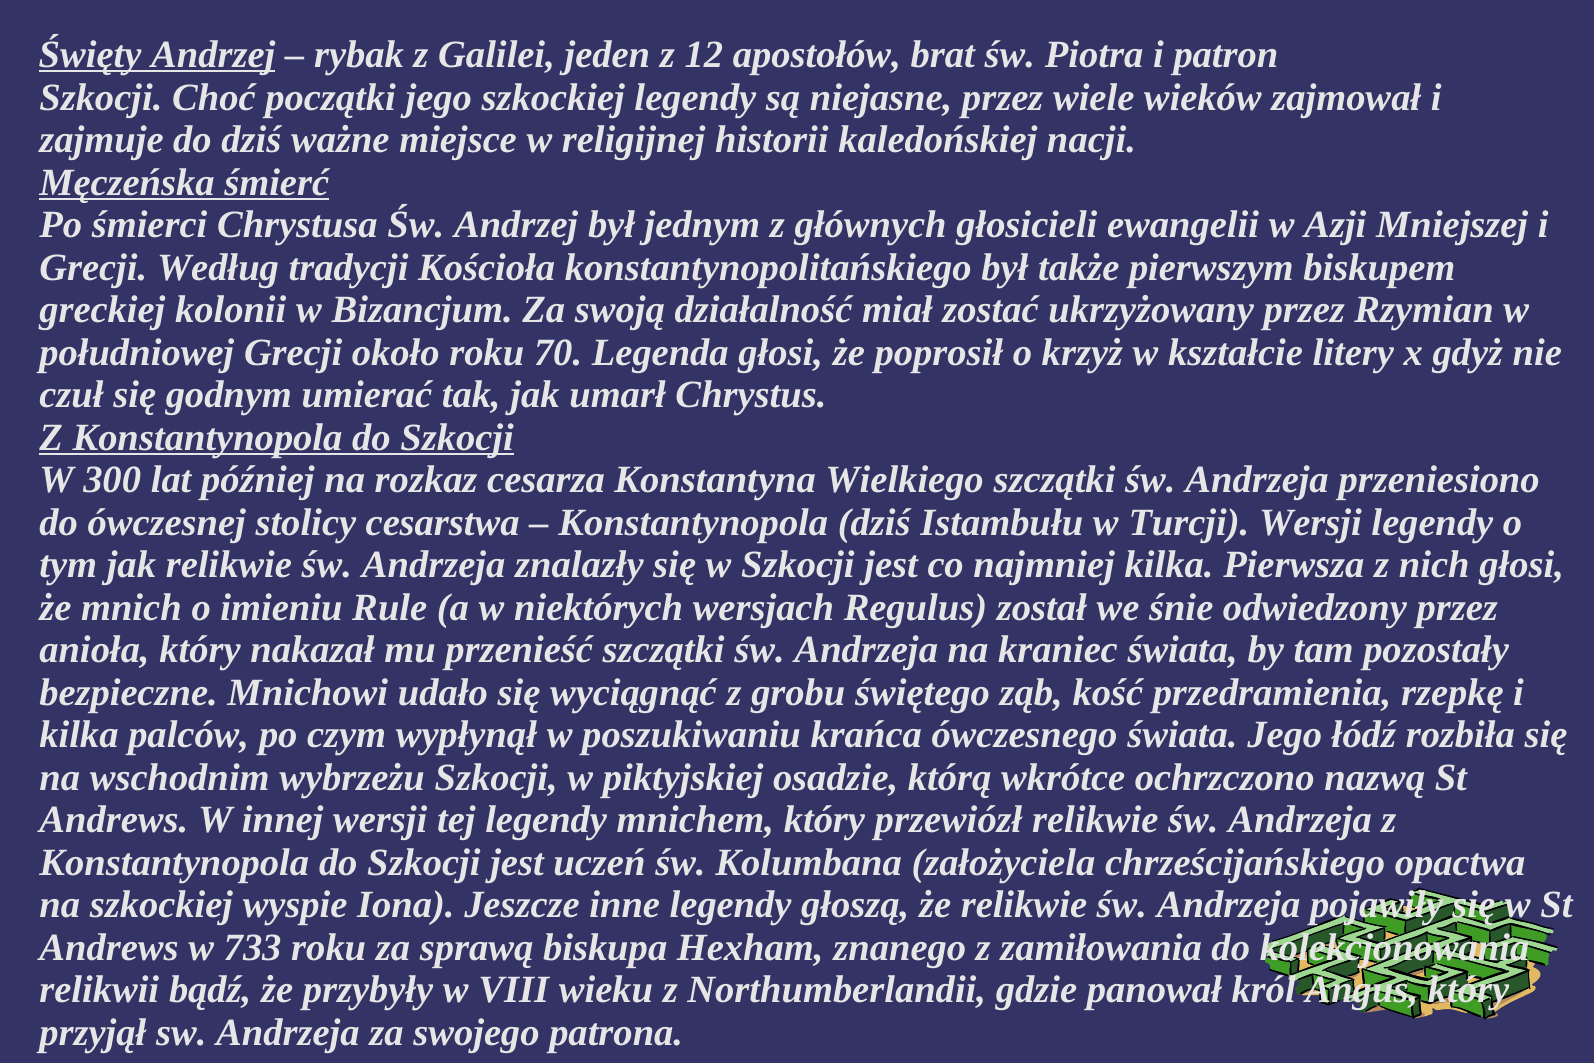

# Święty Andrzej – rybak z Galilei, jeden z 12 apostołów, brat św. Piotra i patron Szkocji. Choć początki jego szkockiej legendy są niejasne, przez wiele wieków zajmował i zajmuje do dziś ważne miejsce w religijnej historii kaledońskiej nacji. Męczeńska śmierć Po śmierci Chrystusa Św. Andrzej był jednym z głównych głosicieli ewangelii w Azji Mniejszej i Grecji. Według tradycji Kościoła konstantynopolitańskiego był także pierwszym biskupem greckiej kolonii w Bizancjum. Za swoją działalność miał zostać ukrzyżowany przez Rzymian w południowej Grecji około roku 70. Legenda głosi, że poprosił o krzyż w kształcie litery x gdyż nie czuł się godnym umierać tak, jak umarł Chrystus. Z Konstantynopola do Szkocji W 300 lat później na rozkaz cesarza Konstantyna Wielkiego szczątki św. Andrzeja przeniesiono do ówczesnej stolicy cesarstwa – Konstantynopola (dziś Istambułu w Turcji). Wersji legendy o tym jak relikwie św. Andrzeja znalazły się w Szkocji jest co najmniej kilka. Pierwsza z nich głosi, że mnich o imieniu Rule (a w niektórych wersjach Regulus) został we śnie odwiedzony przez anioła, który nakazał mu przenieść szczątki św. Andrzeja na kraniec świata, by tam pozostały bezpieczne. Mnichowi udało się wyciągnąć z grobu świętego ząb, kość przedramienia, rzepkę i kilka palców, po czym wypłynął w poszukiwaniu krańca ówczesnego świata. Jego łódź rozbiła się na wschodnim wybrzeżu Szkocji, w piktyjskiej osadzie, którą wkrótce ochrzczono nazwą St Andrews. W innej wersji tej legendy mnichem, który przewiózł relikwie św. Andrzeja z Konstantynopola do Szkocji jest uczeń św. Kolumbana (założyciela chrześcijańskiego opactwa na szkockiej wyspie Iona). Jeszcze inne legendy głoszą, że relikwie św. Andrzeja pojawiły się w St Andrews w 733 roku za sprawą biskupa Hexham, znanego z zamiłowania do kolekcjonowania relikwii bądź, że przybyły w VIII wieku z Northumberlandii, gdzie panował król Angus, który przyjął sw. Andrzeja za swojego patrona.